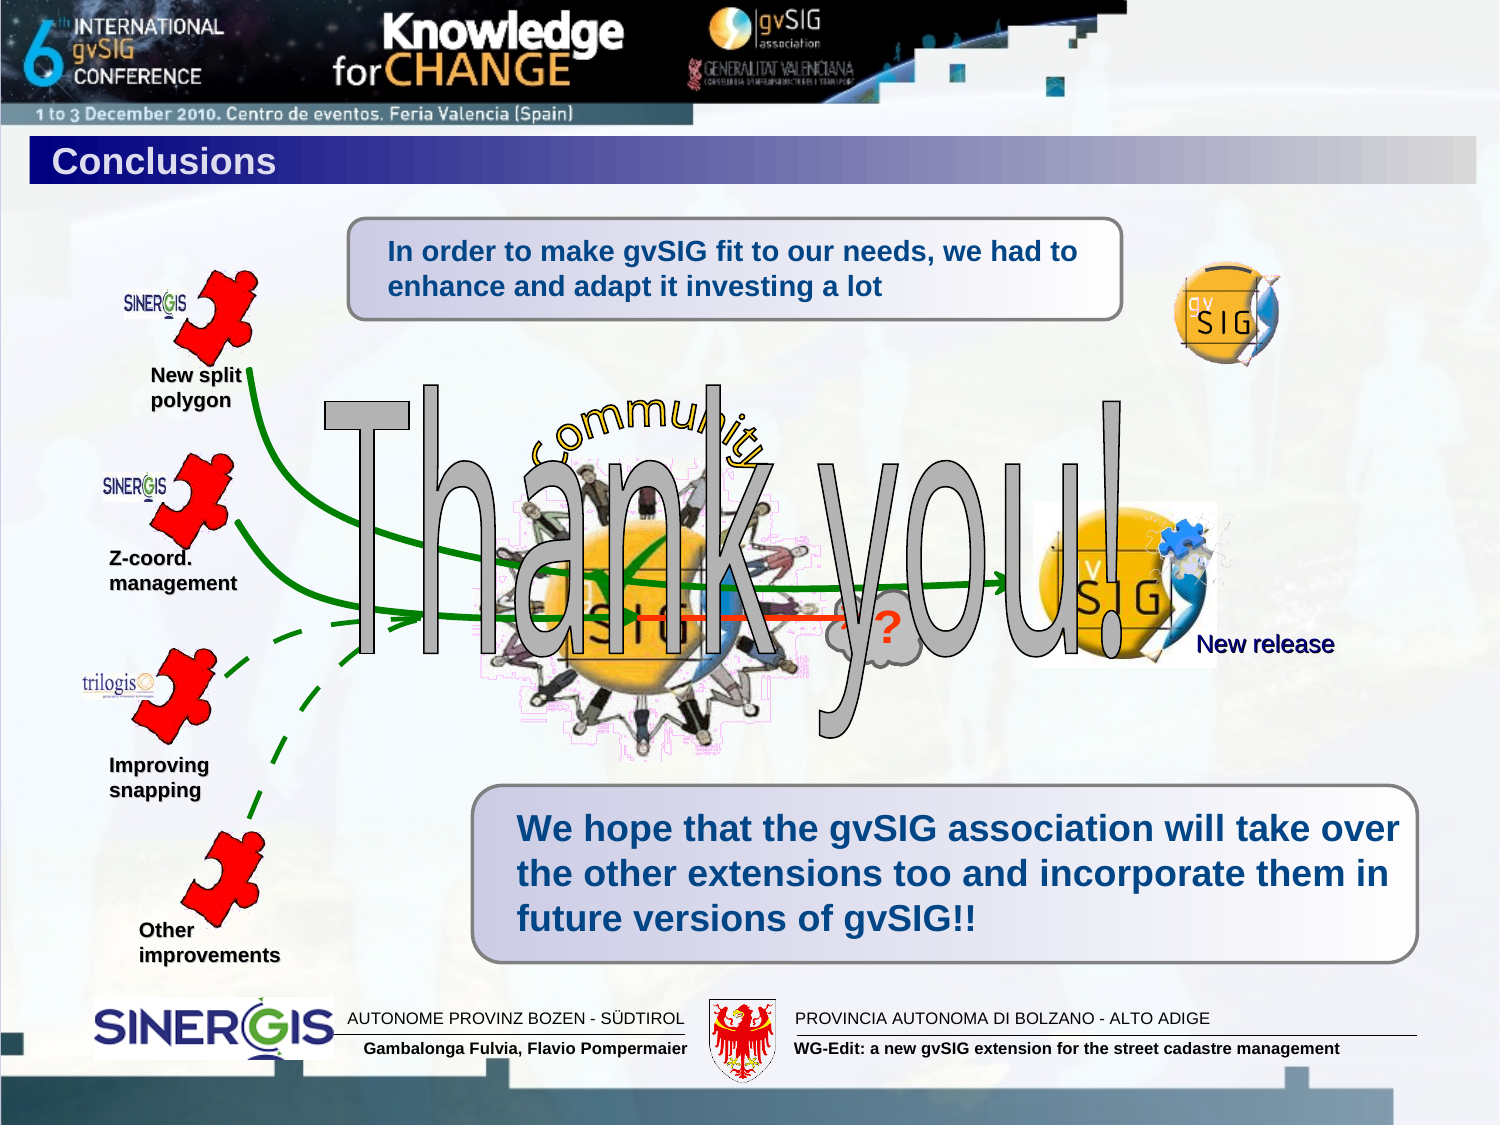

Conclusions
In order to make gvSIG fit to our needs, we had to enhance and adapt it investing a lot
New split polygon
Thank you!
Community
Z-coord. management
New release
?
Improving snapping
We hope that the gvSIG association will take over the other extensions too and incorporate them in future versions of gvSIG!!
Other improvements